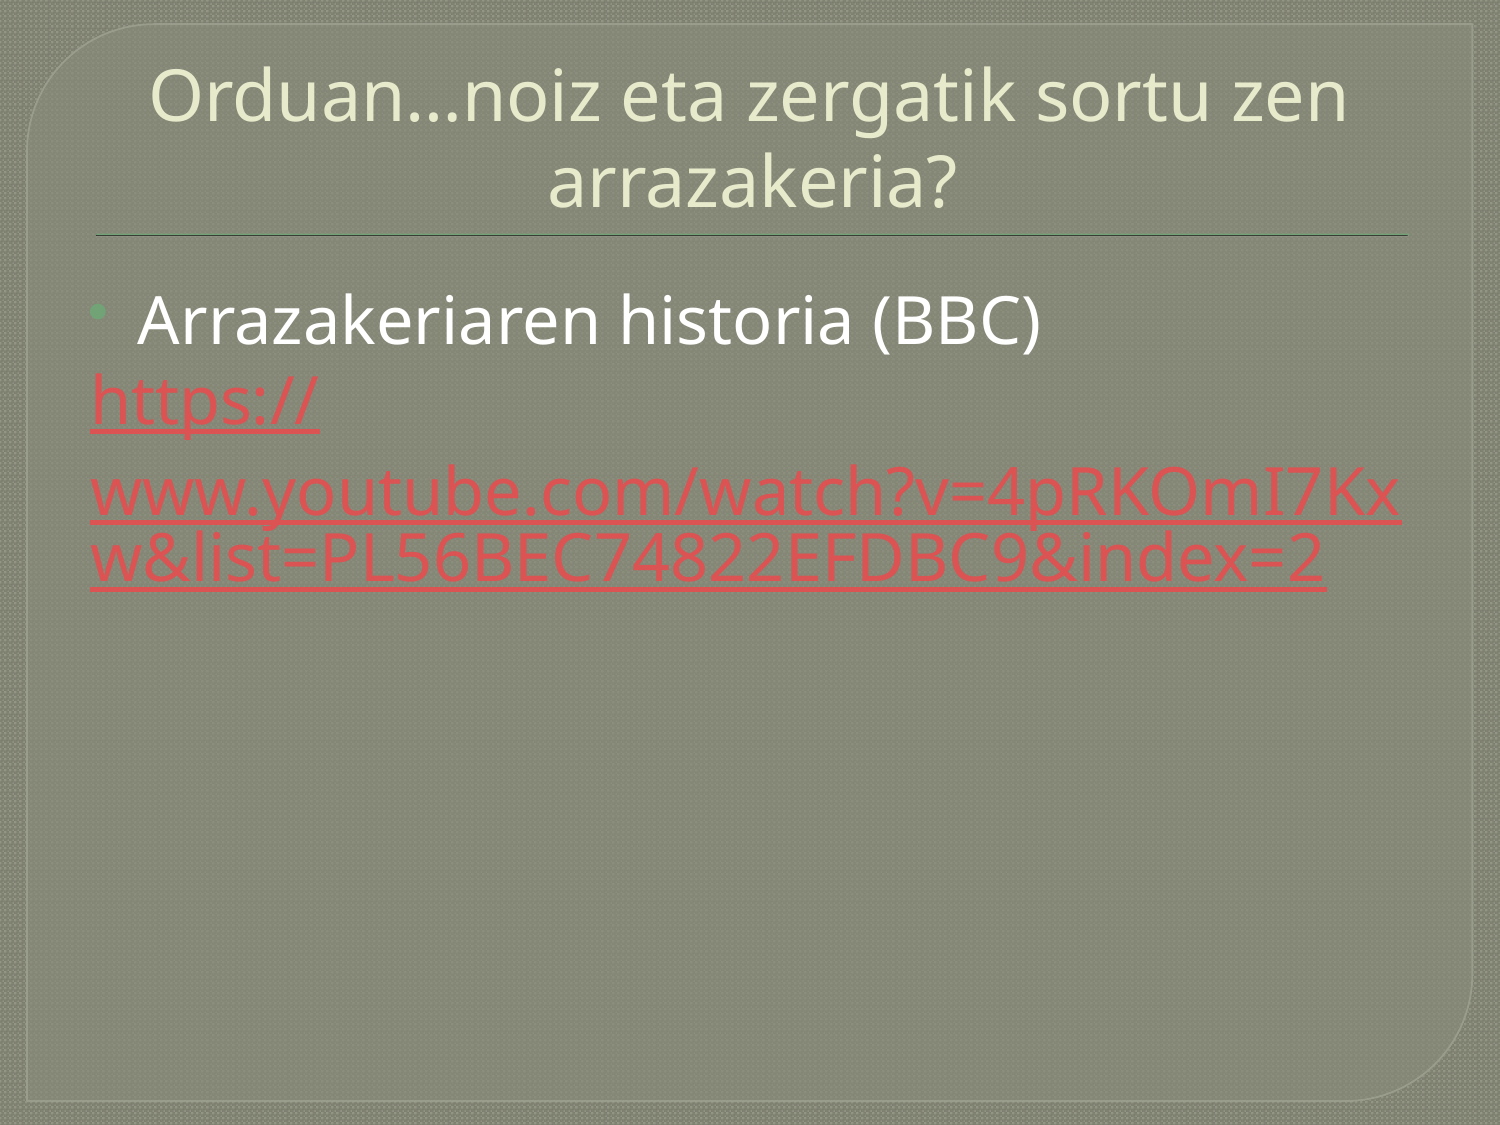

# Orduan…noiz eta zergatik sortu zen arrazakeria?
Arrazakeriaren historia (BBC)
https://www.youtube.com/watch?v=4pRKOmI7Kxw&list=PL56BEC74822EFDBC9&index=2